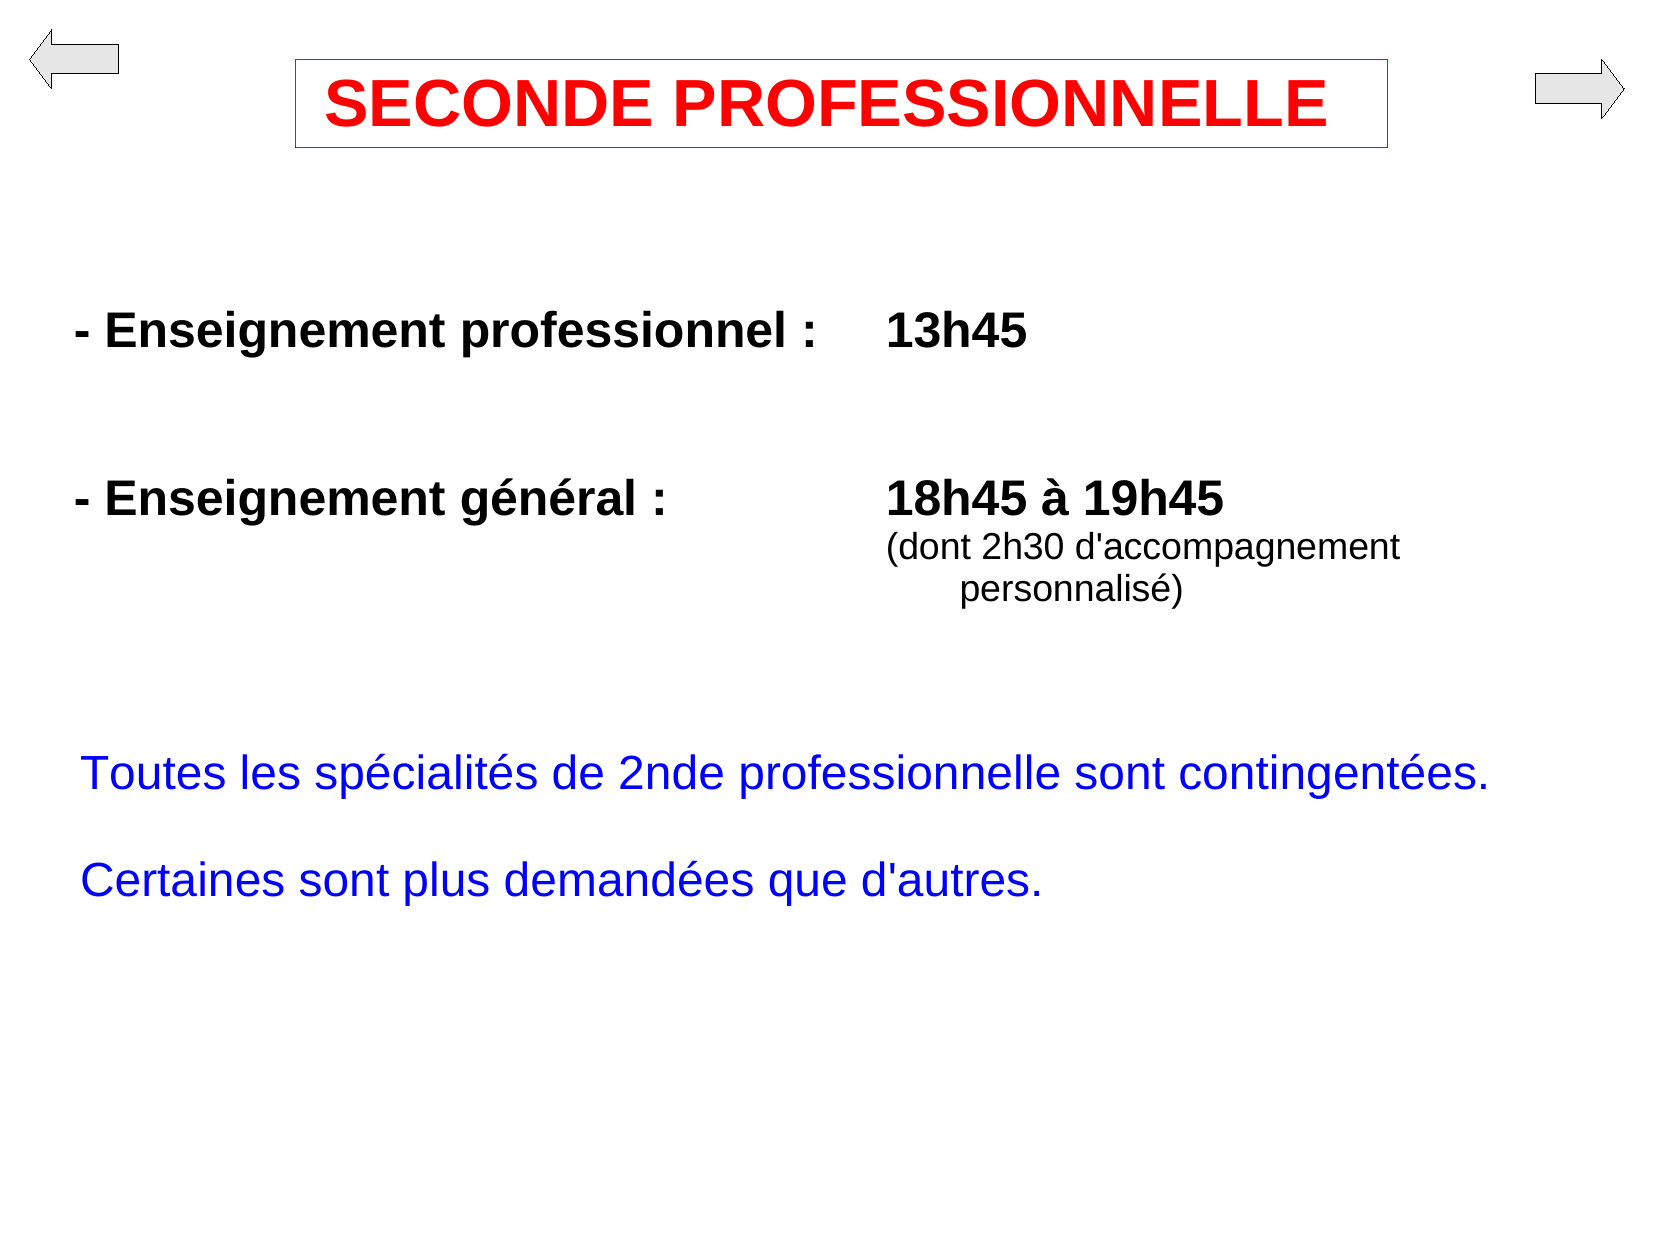

SECONDE PROFESSIONNELLE
- Enseignement professionnel :	13h45
- Enseignement général : 			18h45 à 19h45
											(dont 2h30 d'accompagnement 														personnalisé)
Toutes les spécialités de 2nde professionnelle sont contingentées.
Certaines sont plus demandées que d'autres.